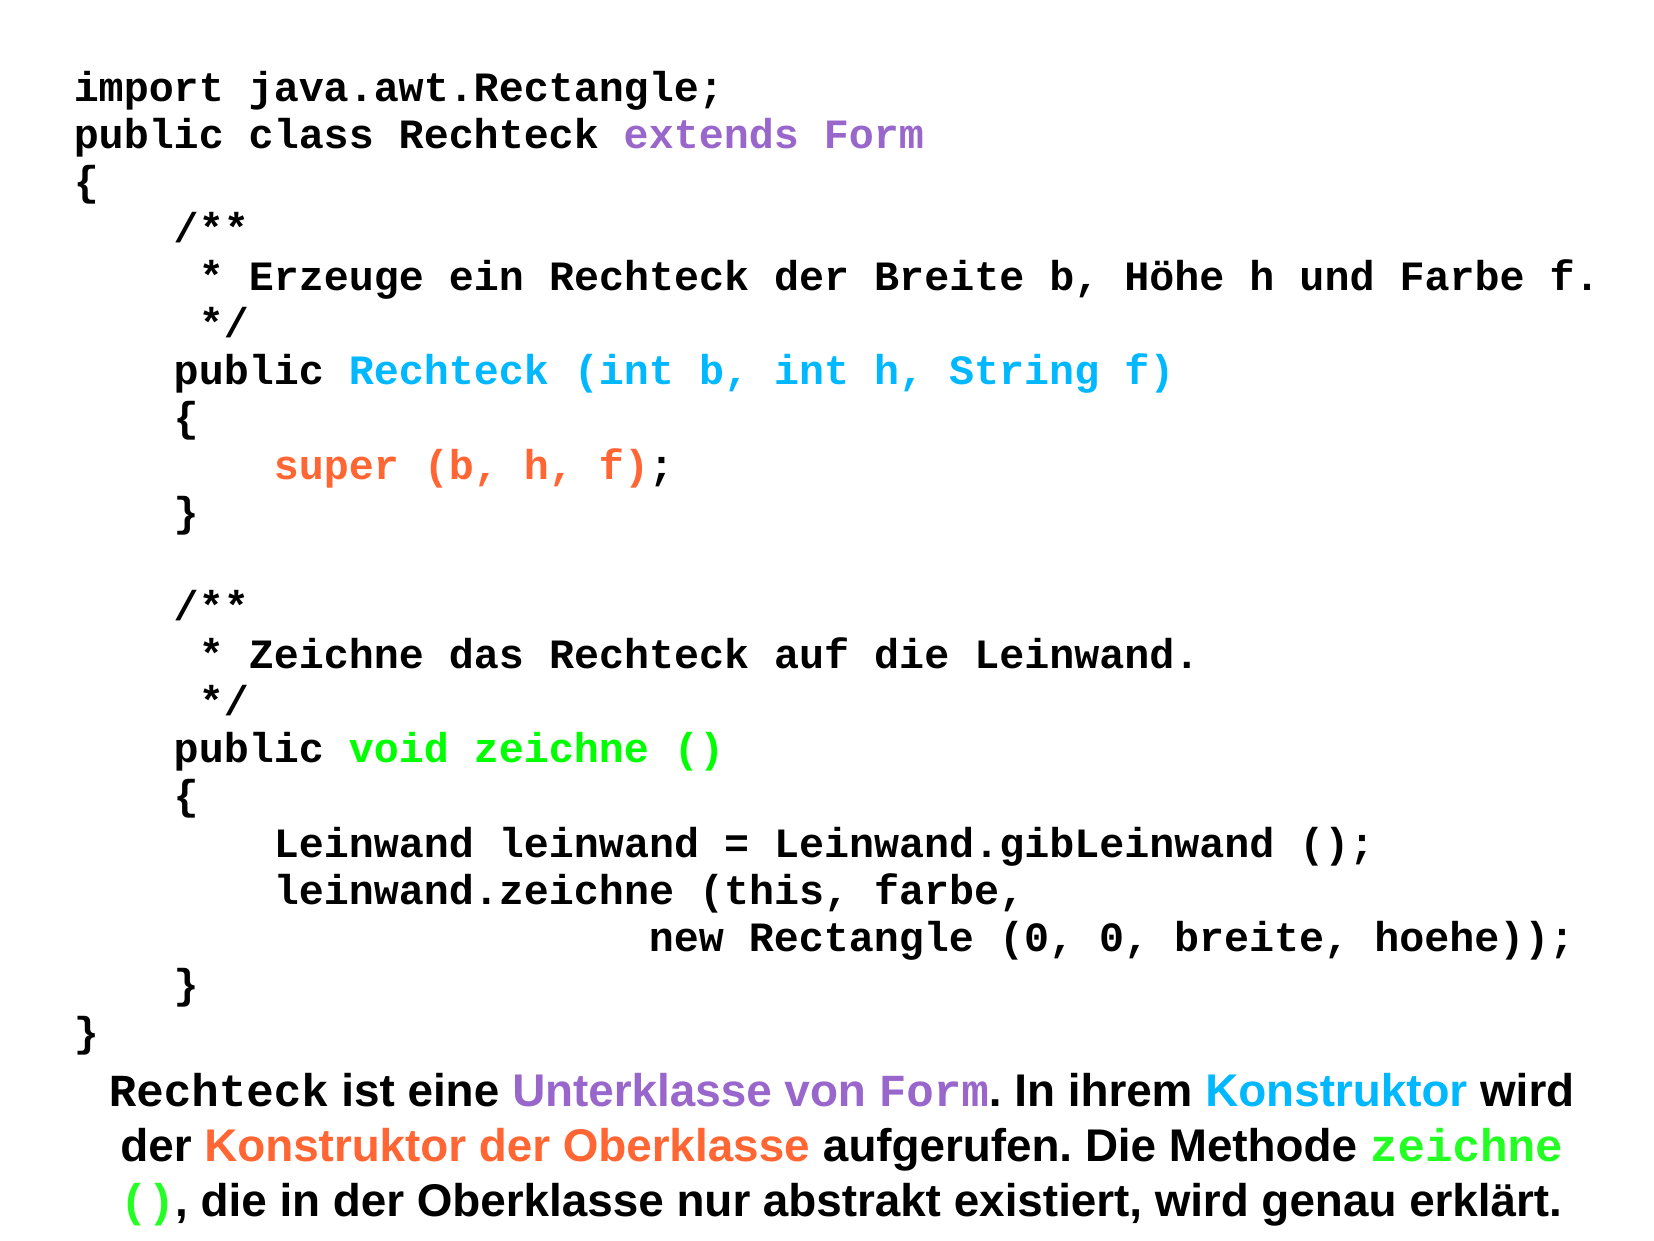

import java.awt.Rectangle;
public class Rechteck extends Form
{
 /**
 * Erzeuge ein Rechteck der Breite b, Höhe h und Farbe f.
 */
 public Rechteck (int b, int h, String f)
 {
 super (b, h, f);
 }
 /**
 * Zeichne das Rechteck auf die Leinwand.
 */
 public void zeichne ()
 {
 Leinwand leinwand = Leinwand.gibLeinwand ();
 leinwand.zeichne (this, farbe,
 new Rectangle (0, 0, breite, hoehe));
 }
}
Rechteck ist eine Unterklasse von Form. In ihrem Konstruktor wird der Konstruktor der Oberklasse aufgerufen. Die Methode zeichne (), die in der Oberklasse nur abstrakt existiert, wird genau erklärt.